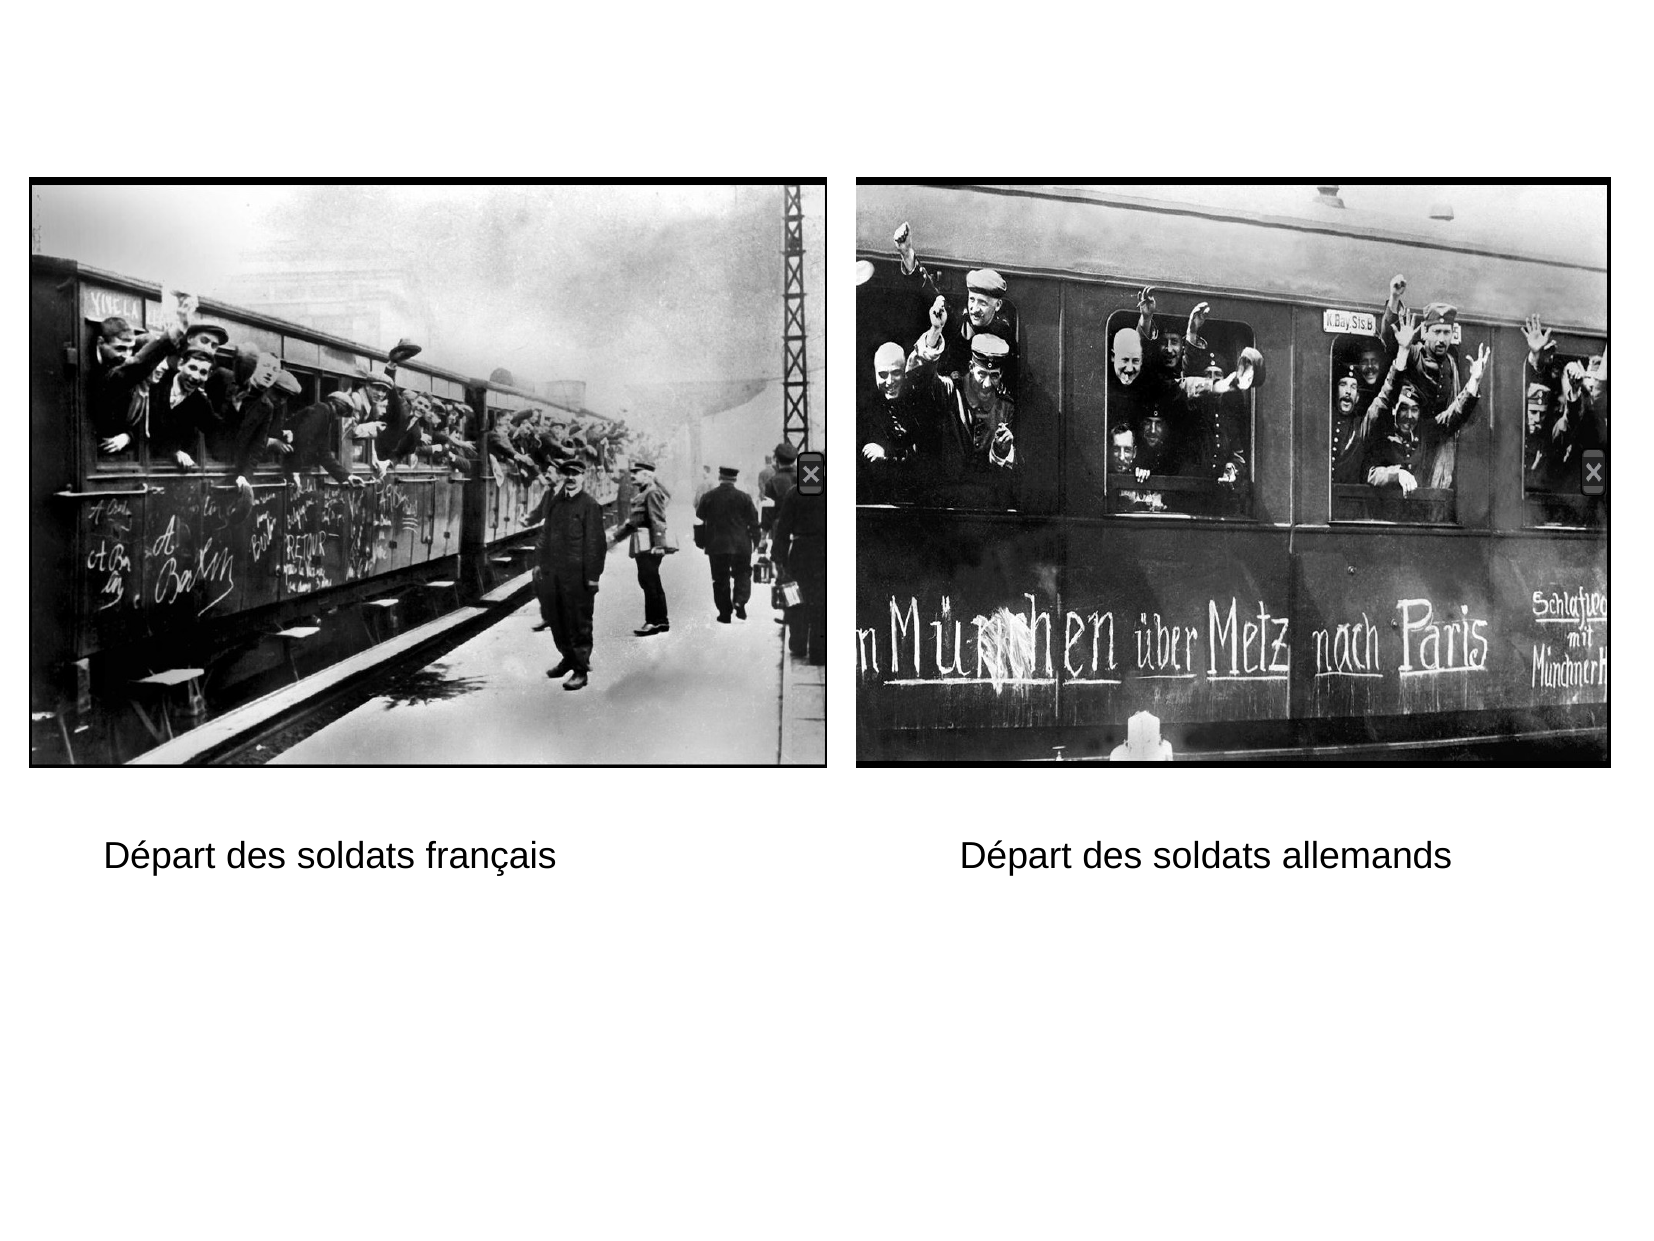

Départ des soldats français
Départ des soldats allemands